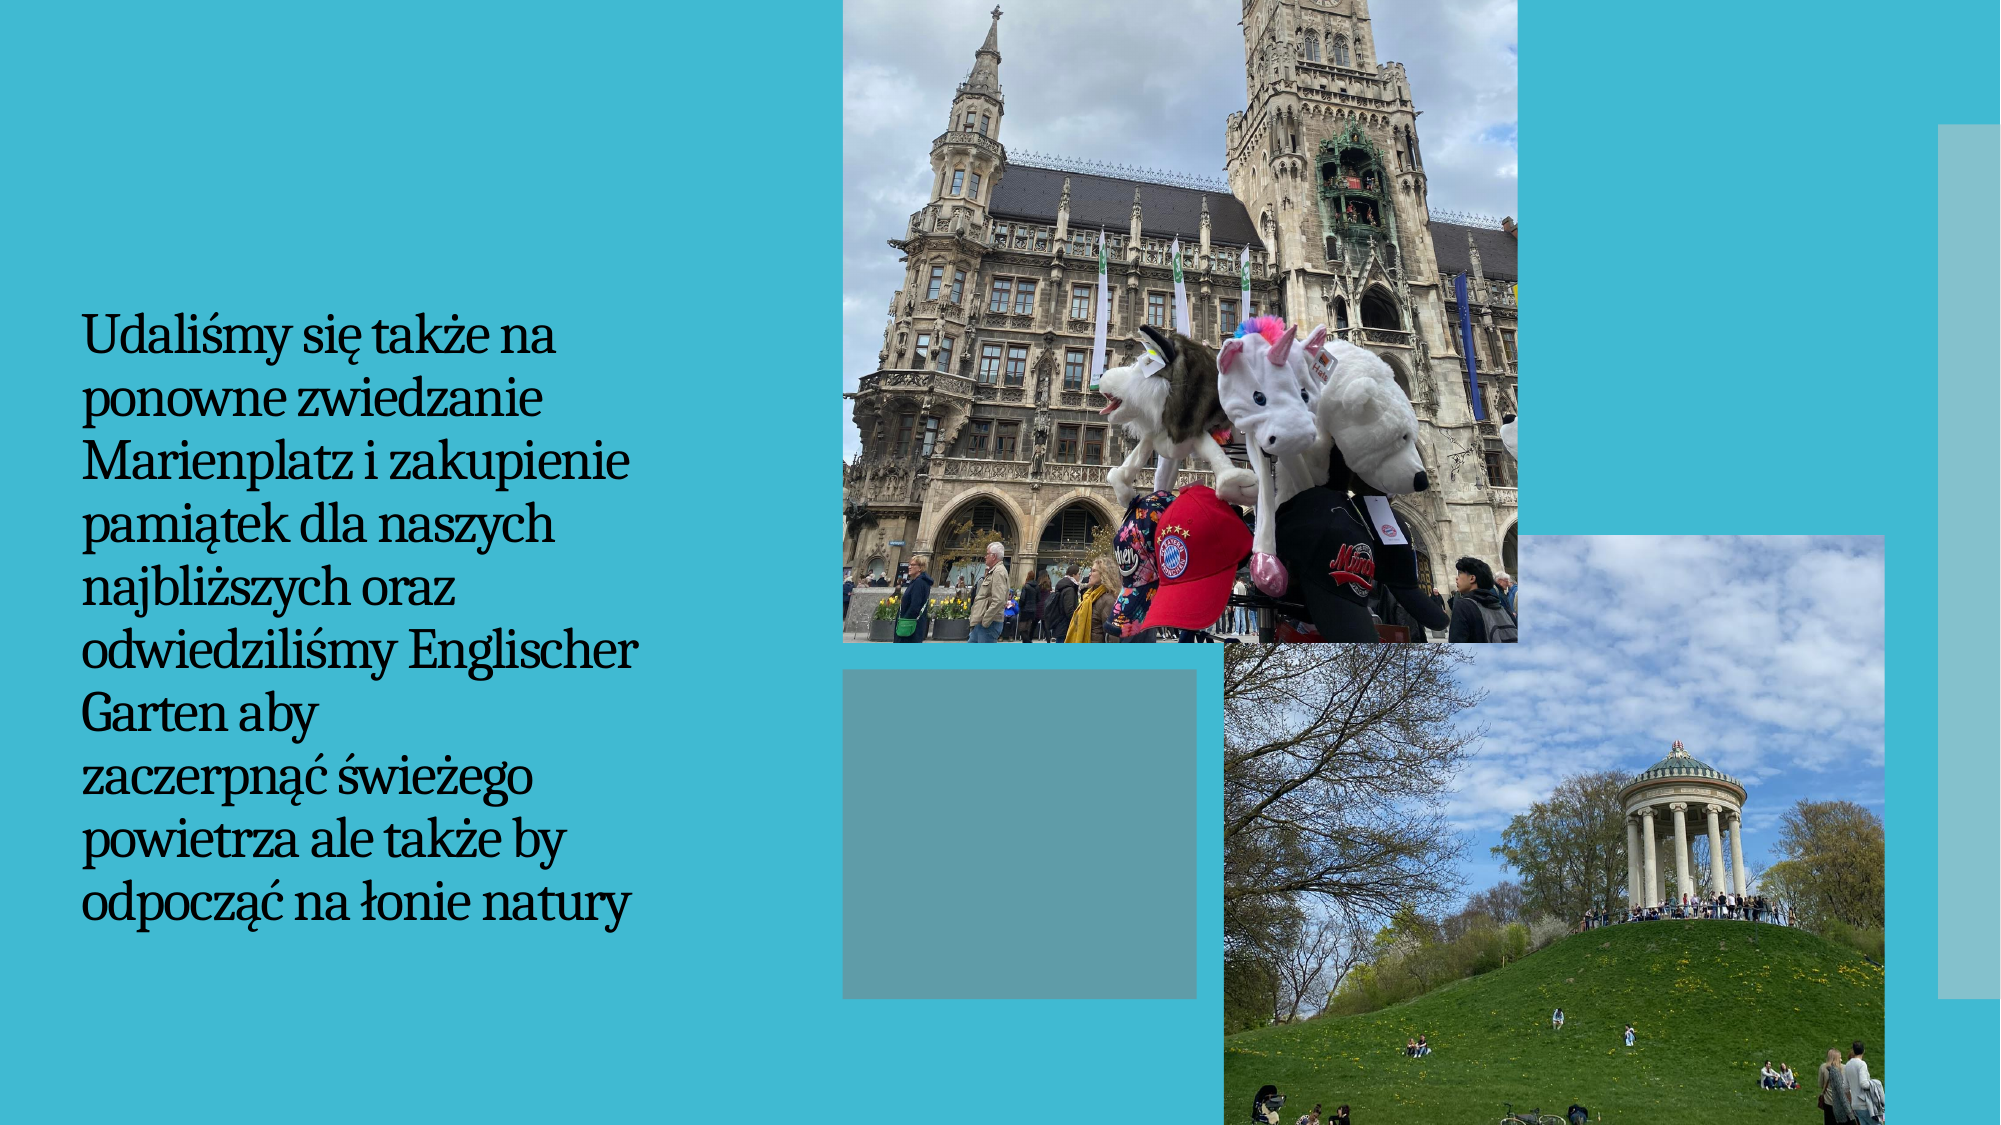

# Udaliśmy się także na ponowne zwiedzanie Marienplatz i zakupienie pamiątek dla naszych najbliższych oraz odwiedziliśmy Englischer Garten aby zaczerpnąć świeżego powietrza ale także by odpocząć na łonie natury